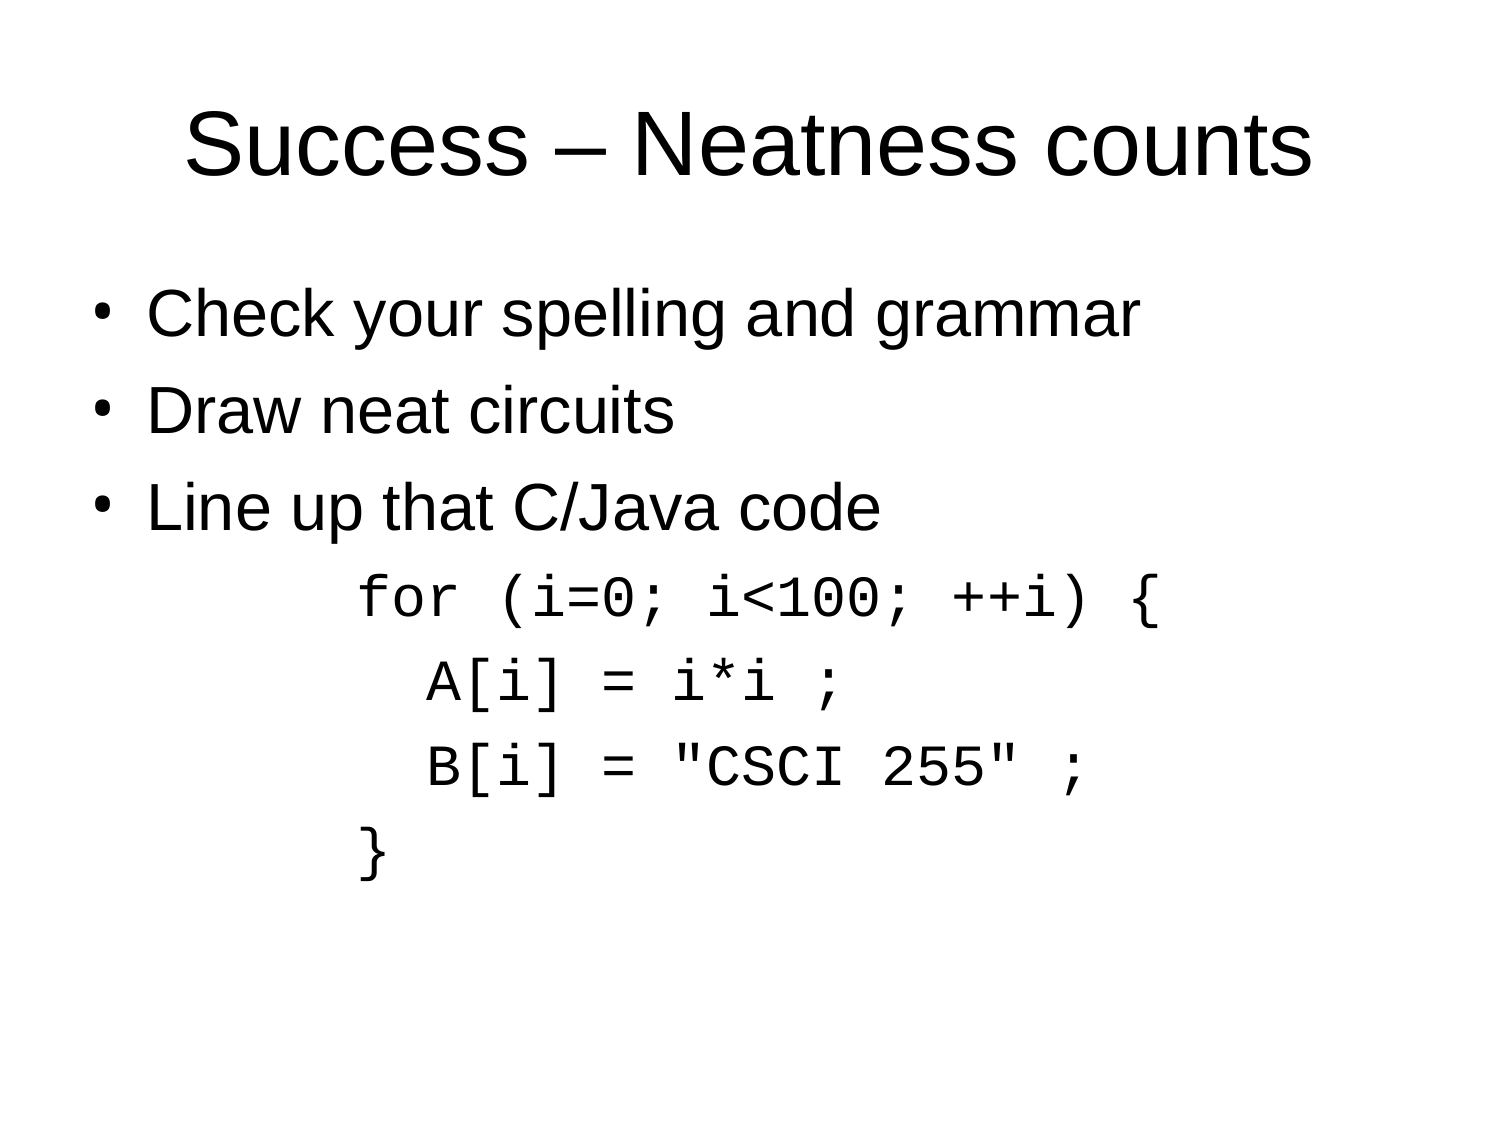

# Success – Neatness counts
Check your spelling and grammar
Draw neat circuits
Line up that C/Java code
 for (i=0; i<100; ++i) {
 A[i] = i*i ;
 B[i] = "CSCI 255" ;
 }